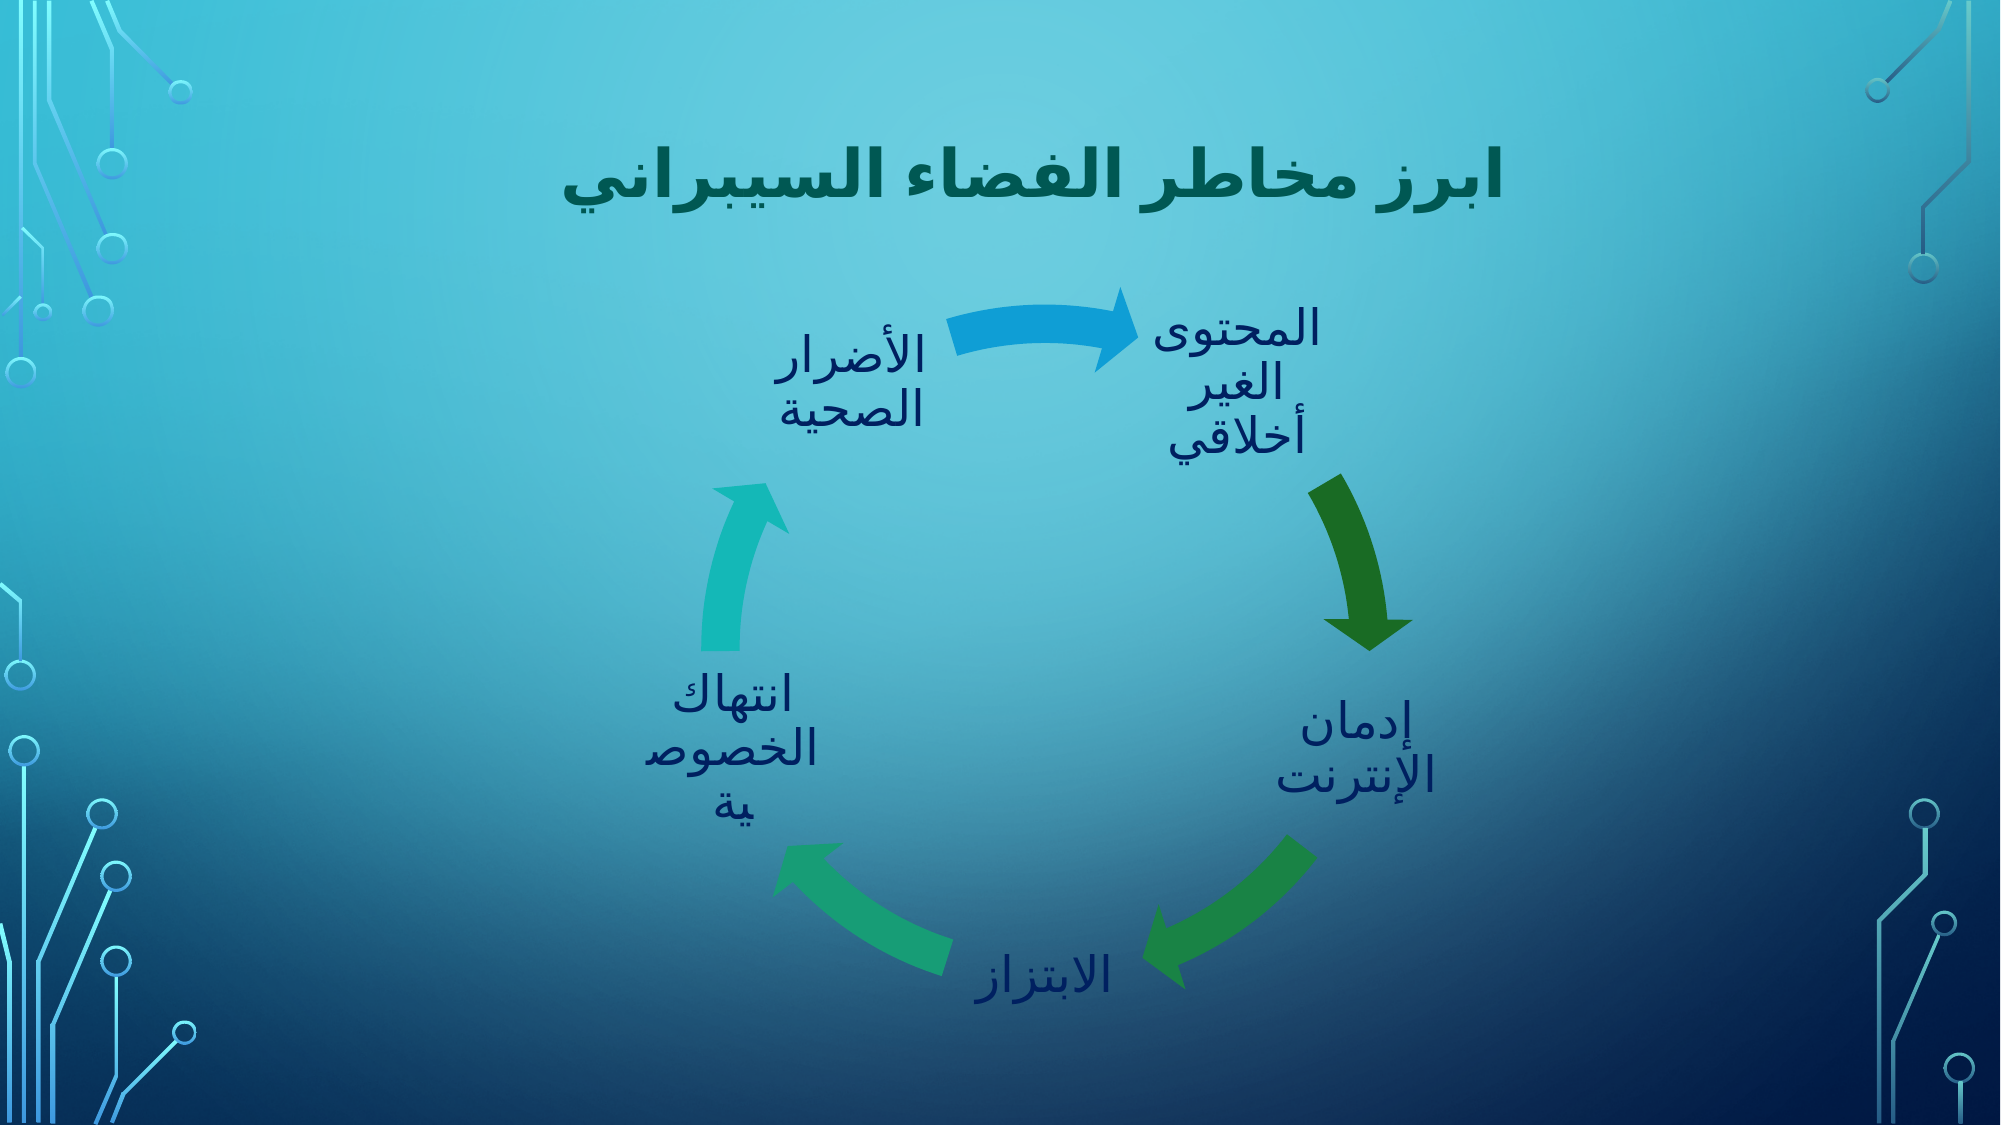

# ابرز مخاطر الفضاء السيبراني
الأضرار الصحية
المحتوى الغير أخلاقي
انتهاك الخصوصية
إدمان الإنترنت
الابتزاز